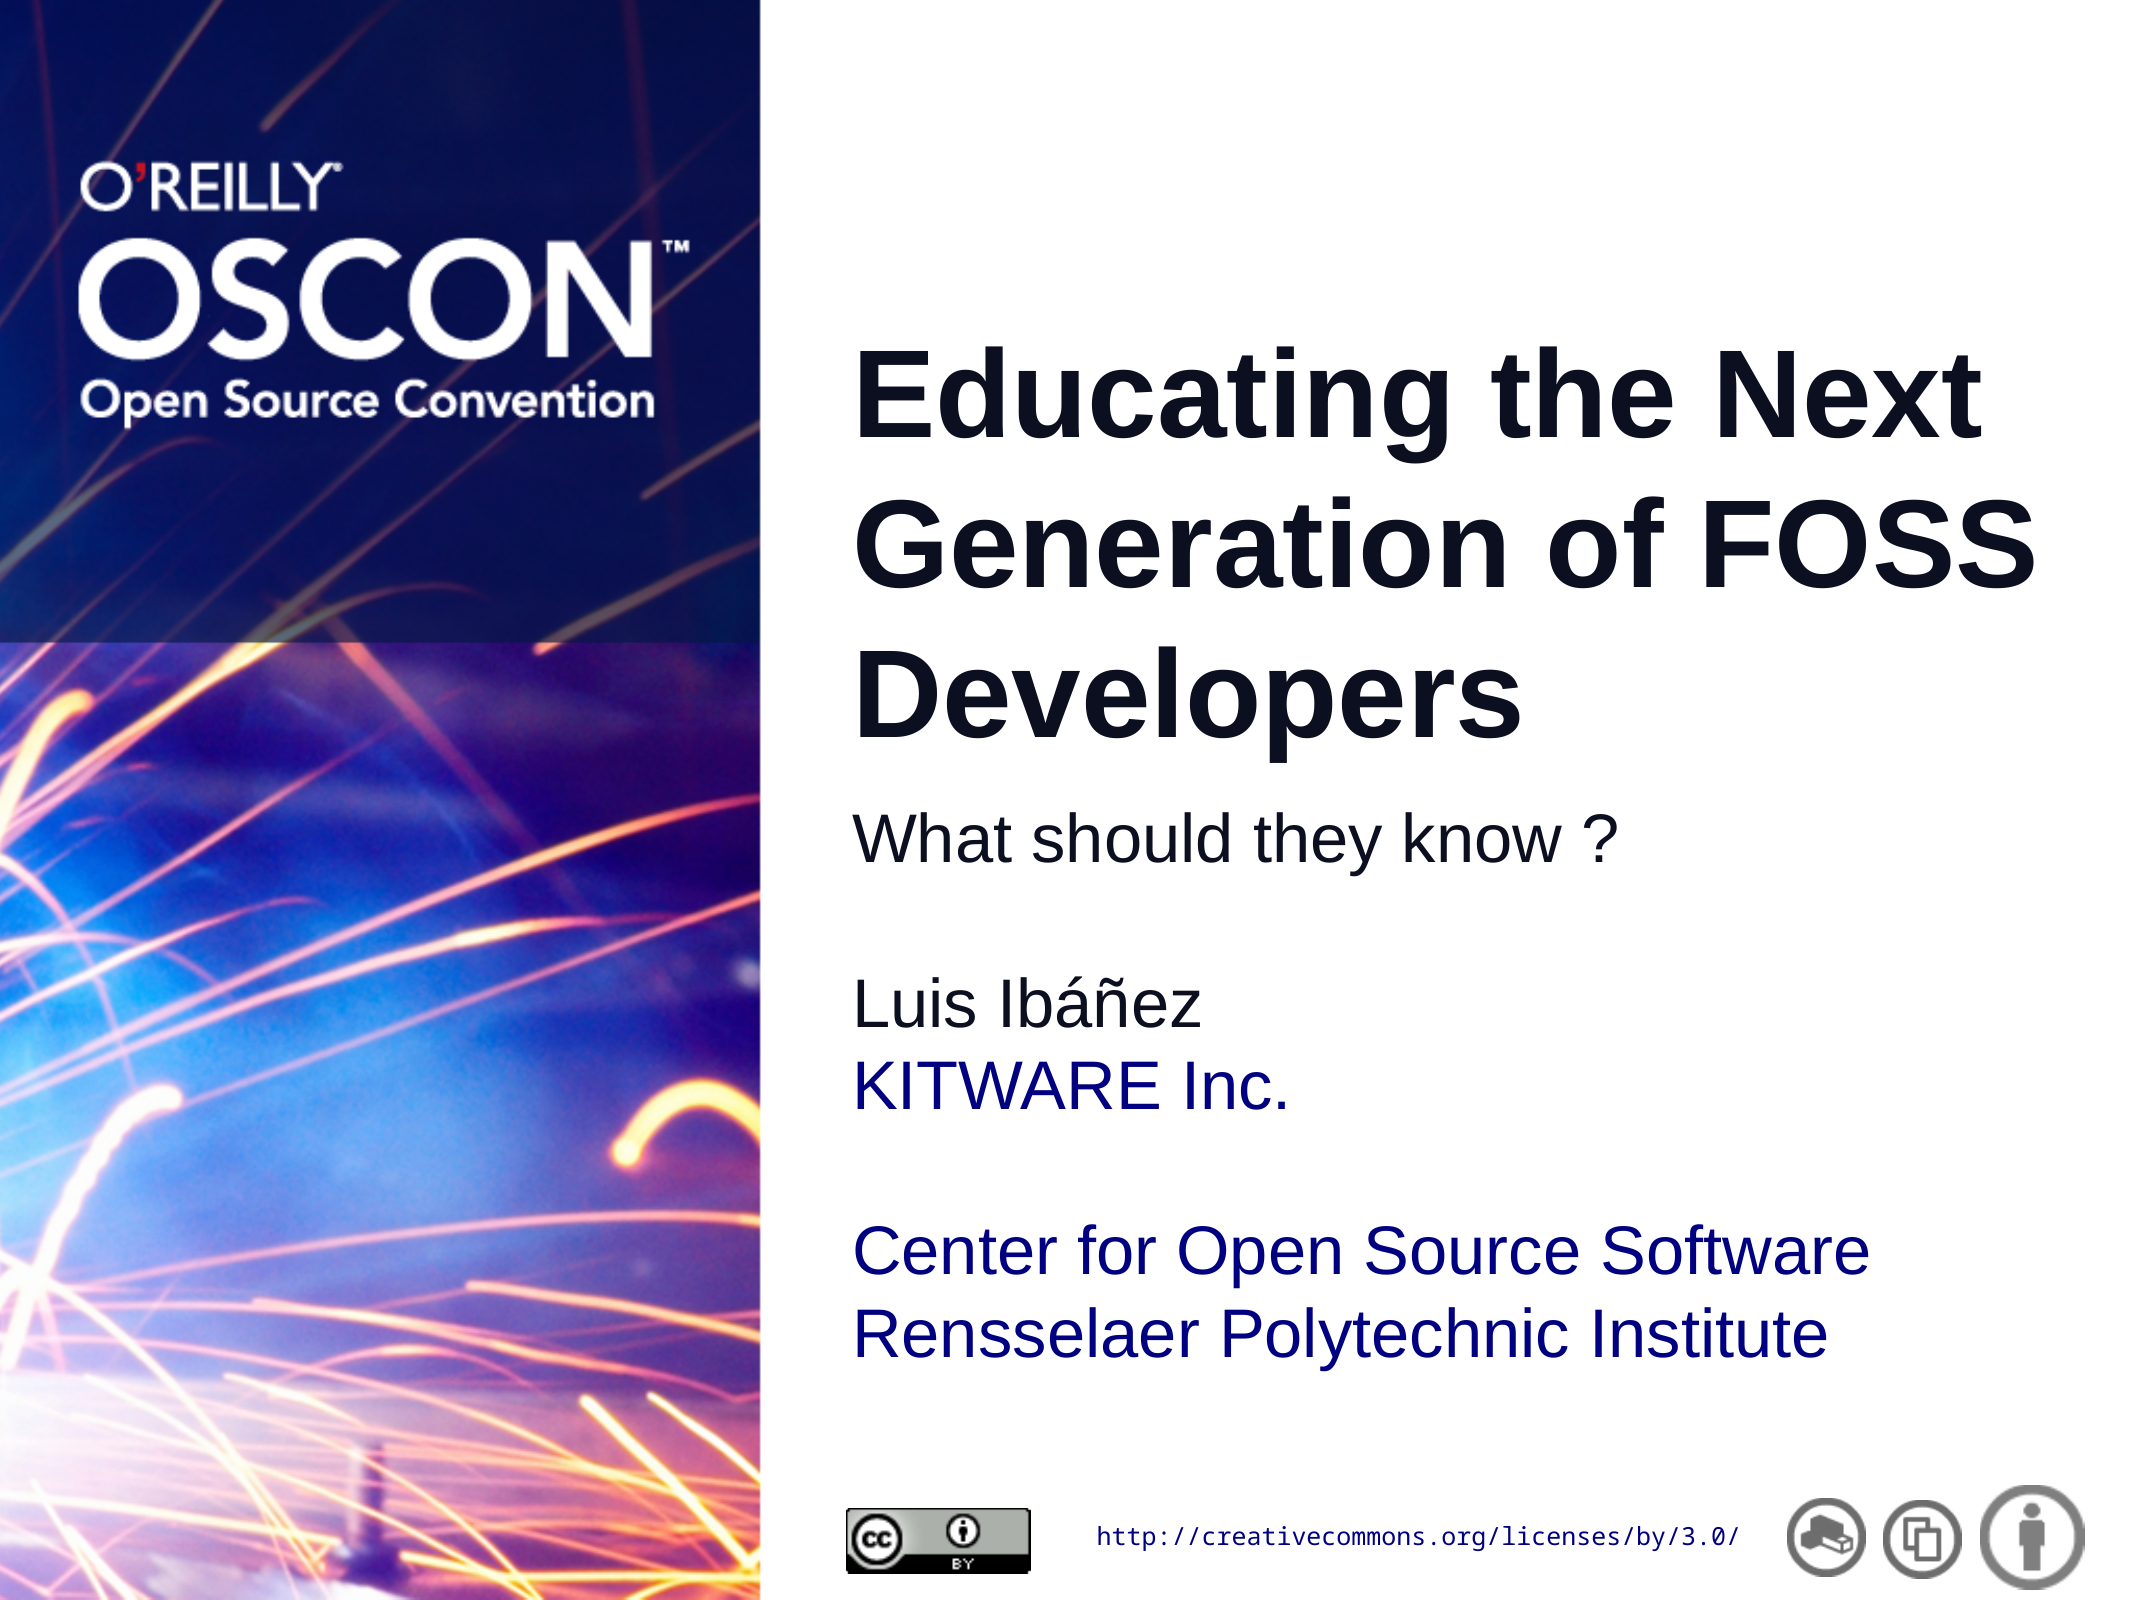

# Educating the Next Generation of FOSS Developers
What should they know ?
Luis Ibáñez
KITWARE Inc.
Center for Open Source Software
Rensselaer Polytechnic Institute
http://creativecommons.org/licenses/by/3.0/